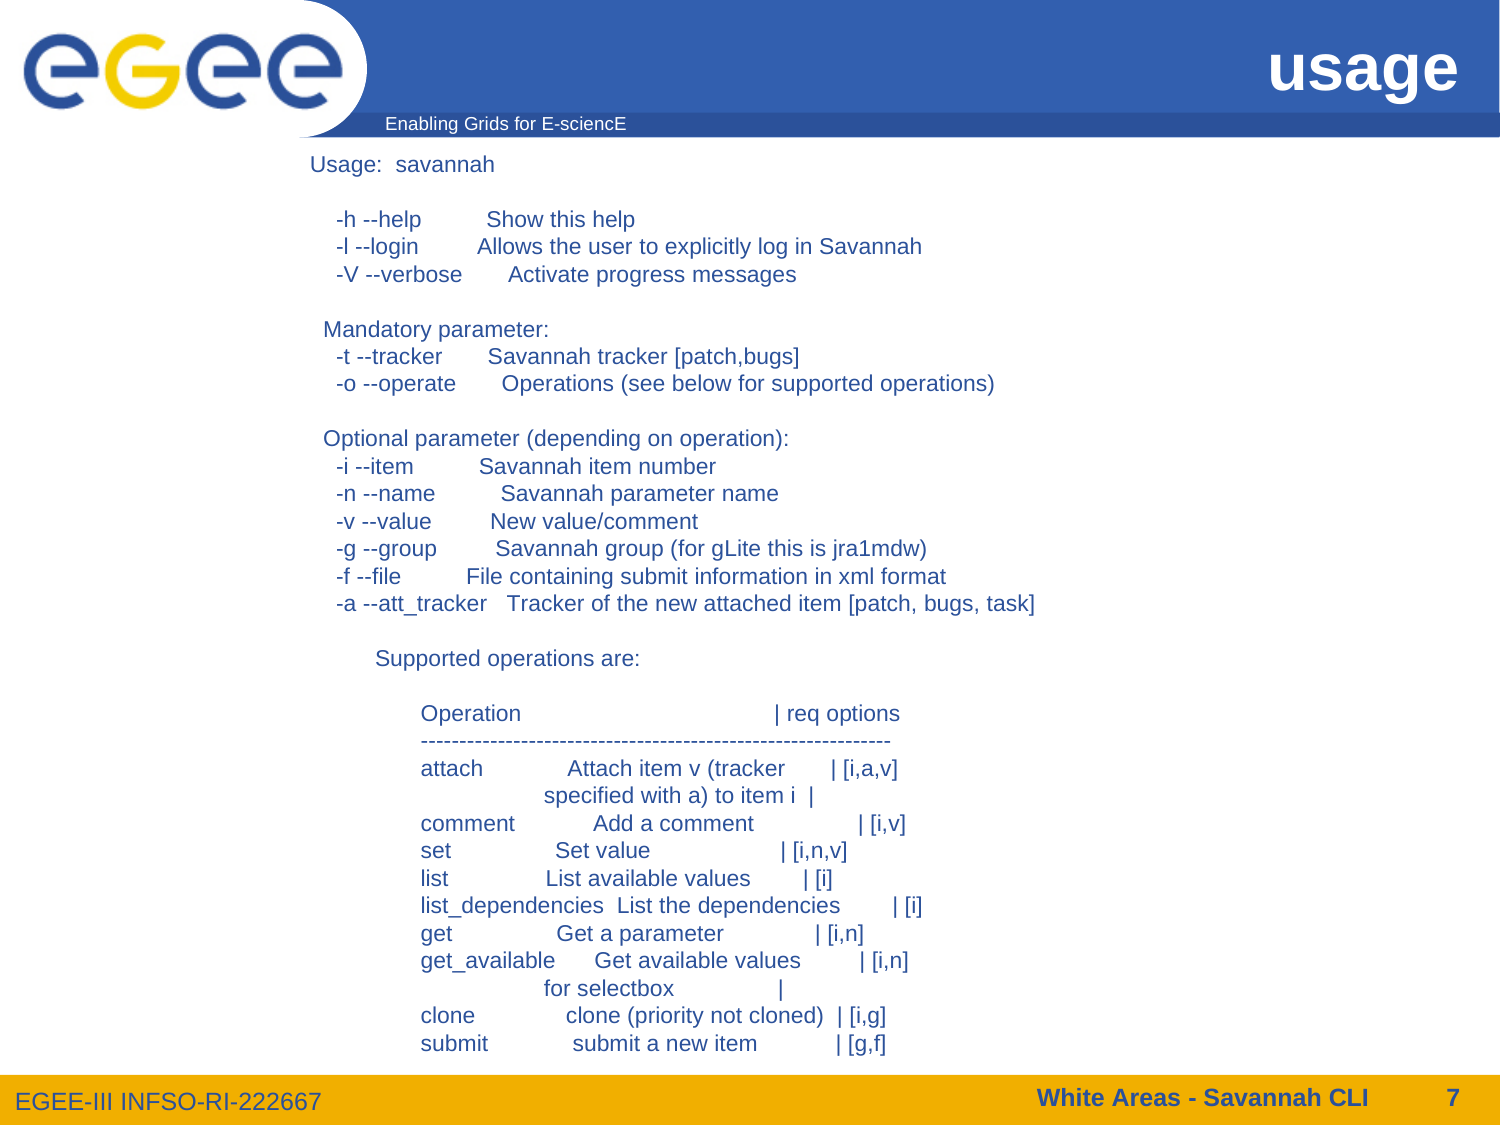

# usage
Usage: savannah
 -h --help Show this help
 -l --login Allows the user to explicitly log in Savannah
 -V --verbose Activate progress messages
 Mandatory parameter:
 -t --tracker Savannah tracker [patch,bugs]
 -o --operate Operations (see below for supported operations)
 Optional parameter (depending on operation):
 -i --item Savannah item number
 -n --name Savannah parameter name
 -v --value New value/comment
 -g --group Savannah group (for gLite this is jra1mdw)
 -f --file File containing submit information in xml format
 -a --att_tracker Tracker of the new attached item [patch, bugs, task]
 Supported operations are:
 Operation | req options
 -------------------------------------------------------------
 attach Attach item v (tracker | [i,a,v]
 specified with a) to item i |
 comment Add a comment | [i,v]
 set Set value | [i,n,v]
 list List available values | [i]
 list_dependencies List the dependencies | [i]
 get Get a parameter | [i,n]
 get_available Get available values | [i,n]
 for selectbox |
 clone clone (priority not cloned) | [i,g]
 submit submit a new item | [g,f]
White Areas - Savannah CLI
7